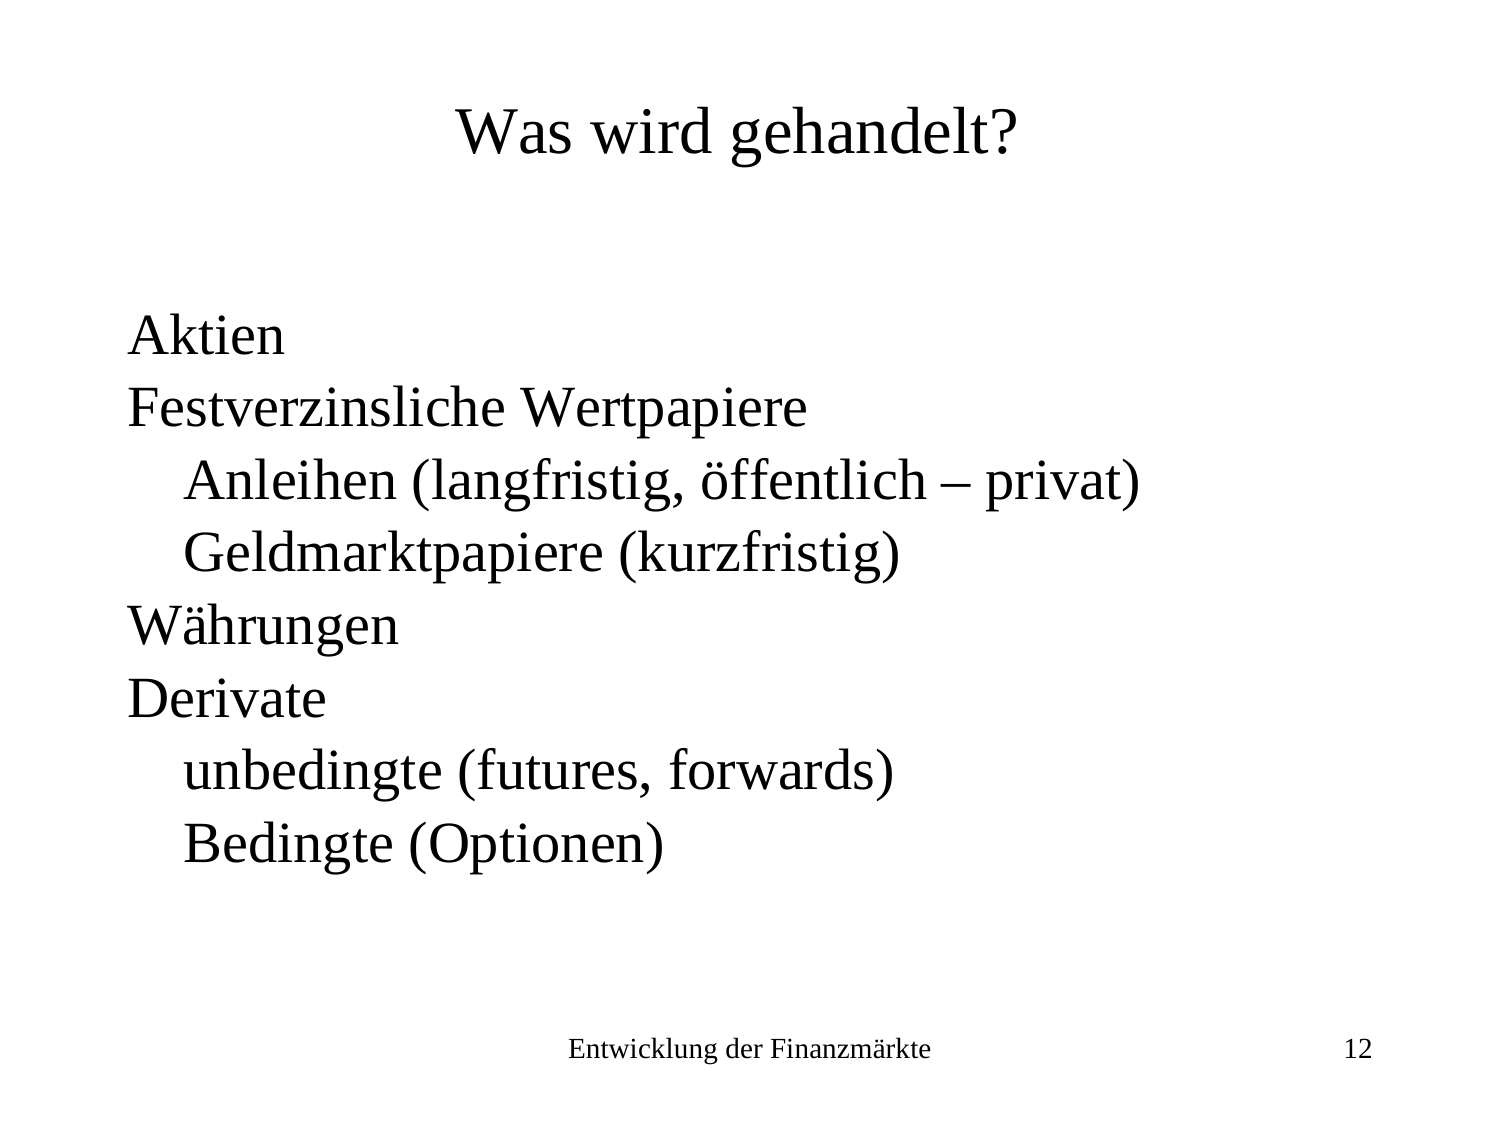

# Was wird gehandelt?
Aktien
Festverzinsliche Wertpapiere
	Anleihen (langfristig, öffentlich – privat)
	Geldmarktpapiere (kurzfristig)
Währungen
Derivate
	unbedingte (futures, forwards)
	Bedingte (Optionen)
Entwicklung der Finanzmärkte
12